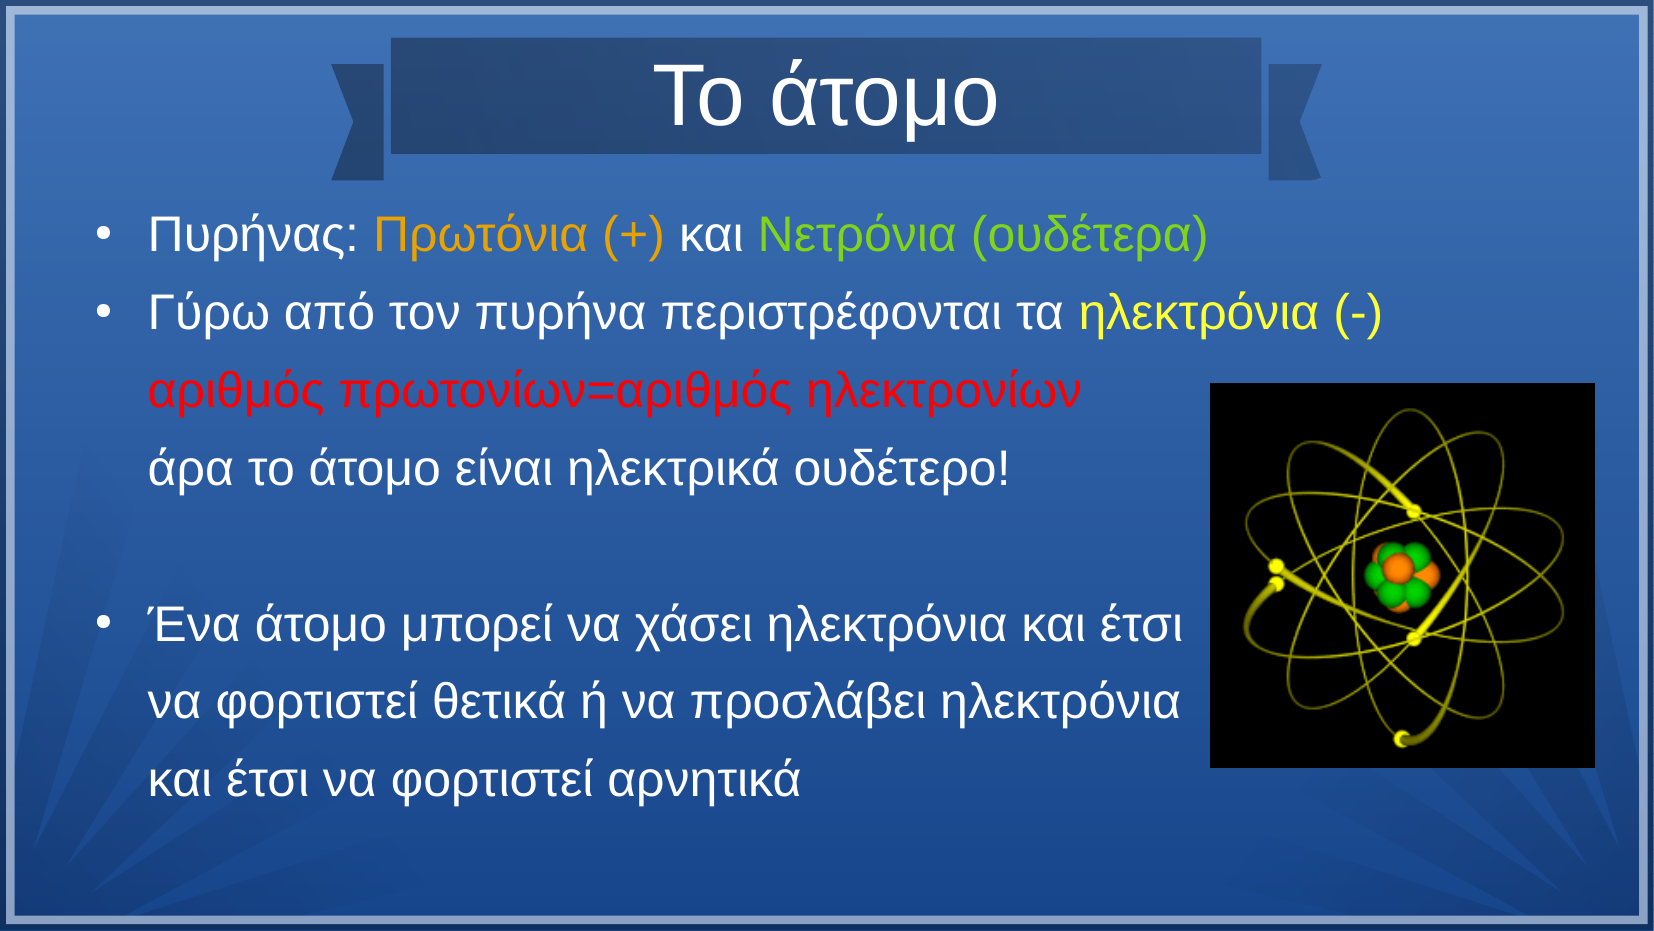

# Το άτομο
Πυρήνας: Πρωτόνια (+) και Νετρόνια (ουδέτερα)
Γύρω από τον πυρήνα περιστρέφονται τα ηλεκτρόνια (-)
αριθμός πρωτονίων=αριθμός ηλεκτρονίων
άρα το άτομο είναι ηλεκτρικά ουδέτερο!
Ένα άτομο μπορεί να χάσει ηλεκτρόνια και έτσι
να φορτιστεί θετικά ή να προσλάβει ηλεκτρόνια
και έτσι να φορτιστεί αρνητικά